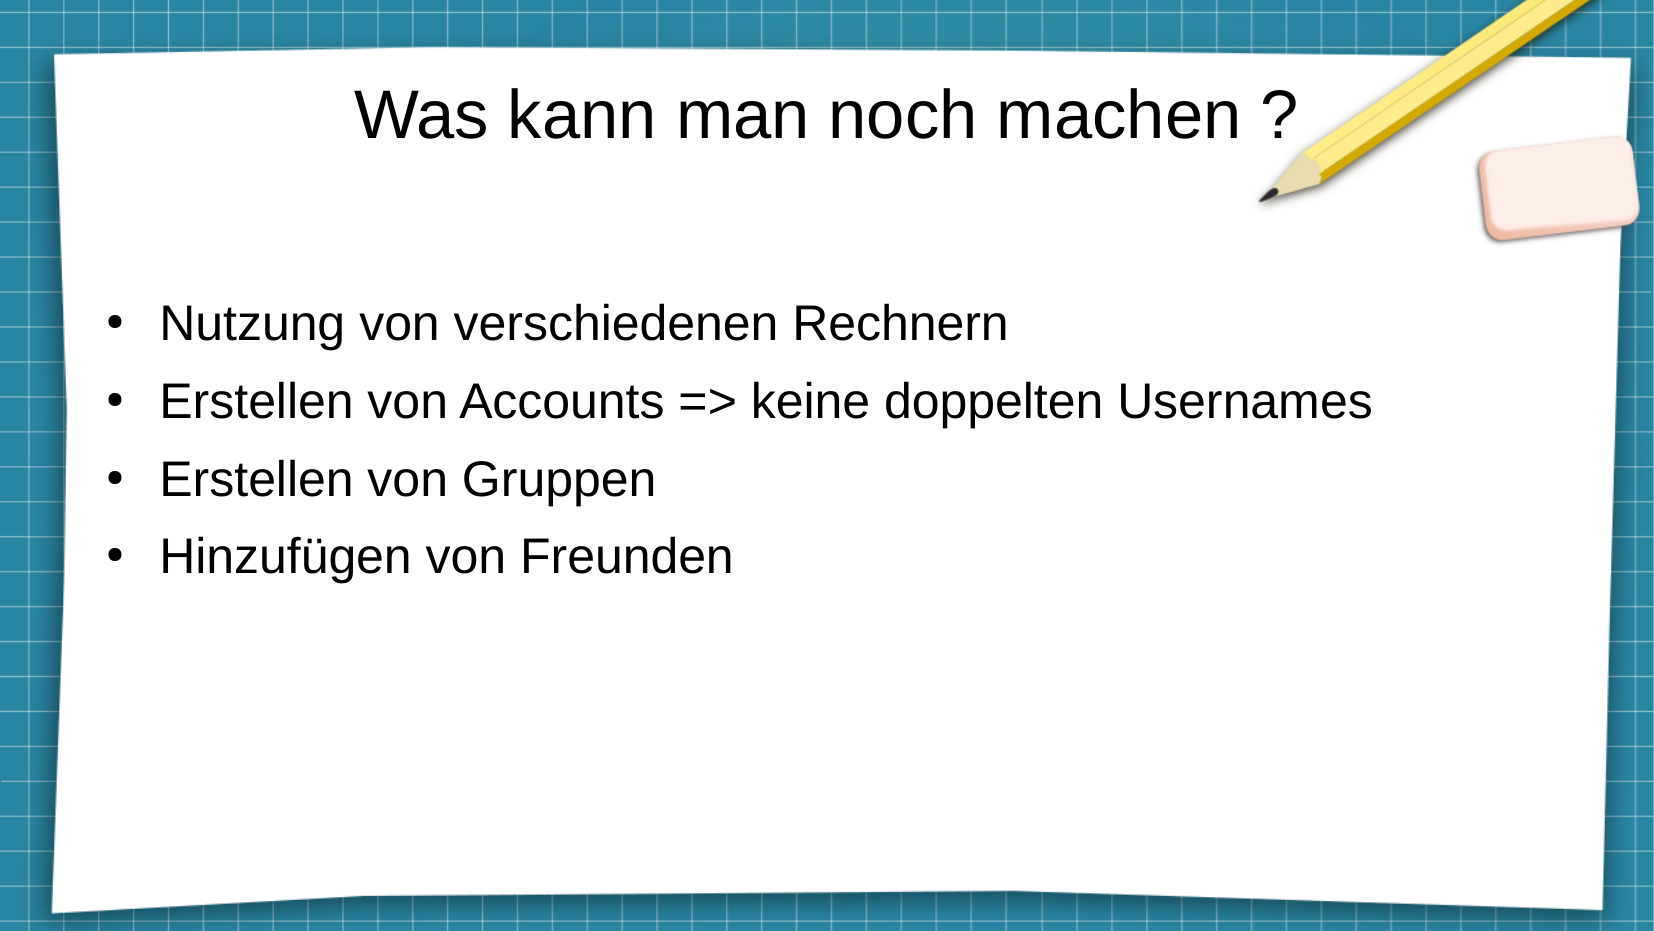

# Was kann man noch machen ?
Nutzung von verschiedenen Rechnern
Erstellen von Accounts => keine doppelten Usernames
Erstellen von Gruppen
Hinzufügen von Freunden